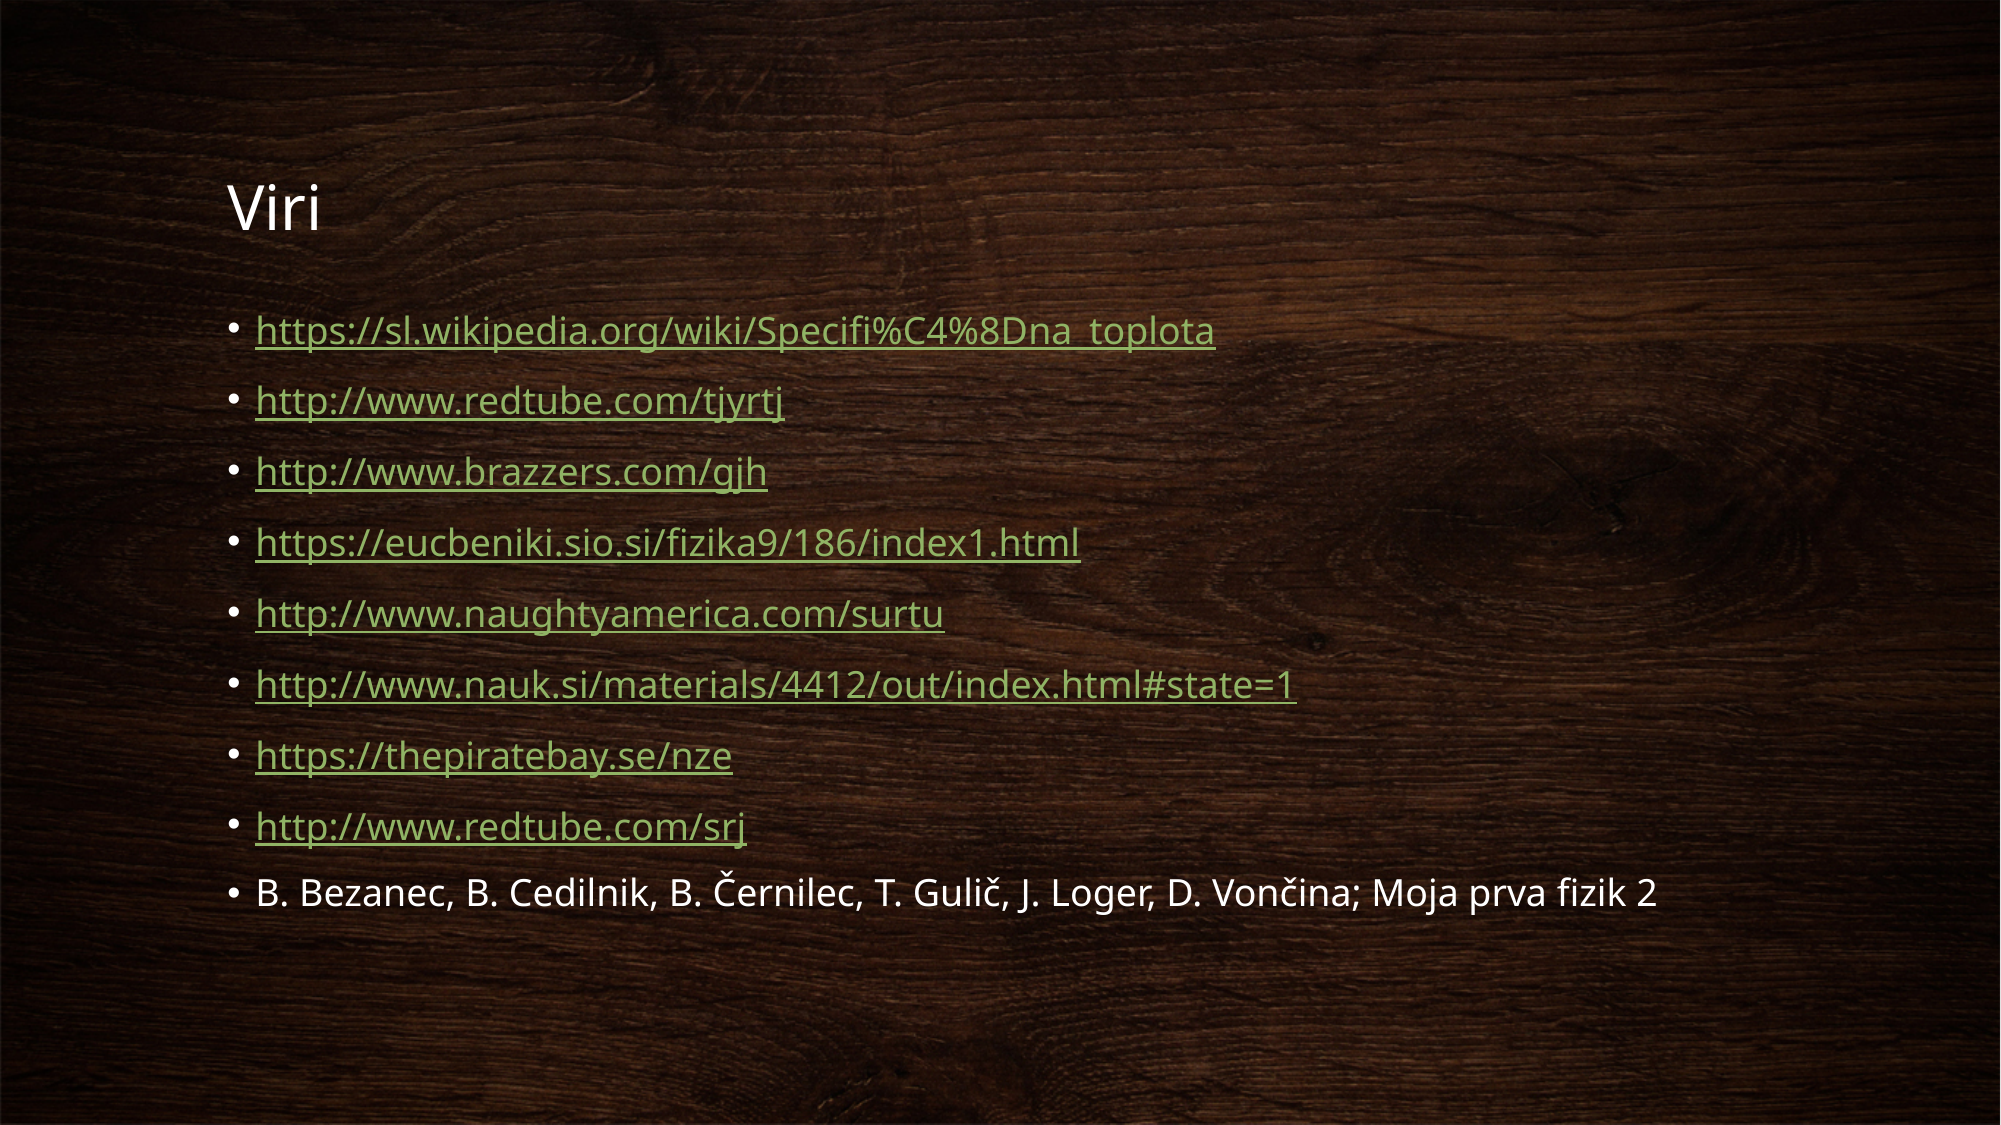

# Viri
https://sl.wikipedia.org/wiki/Specifi%C4%8Dna_toplota
http://www.redtube.com/tjyrtj
http://www.brazzers.com/gjh
https://eucbeniki.sio.si/fizika9/186/index1.html
http://www.naughtyamerica.com/surtu
http://www.nauk.si/materials/4412/out/index.html#state=1
https://thepiratebay.se/nze
http://www.redtube.com/srj
B. Bezanec, B. Cedilnik, B. Černilec, T. Gulič, J. Loger, D. Vončina; Moja prva fizik 2